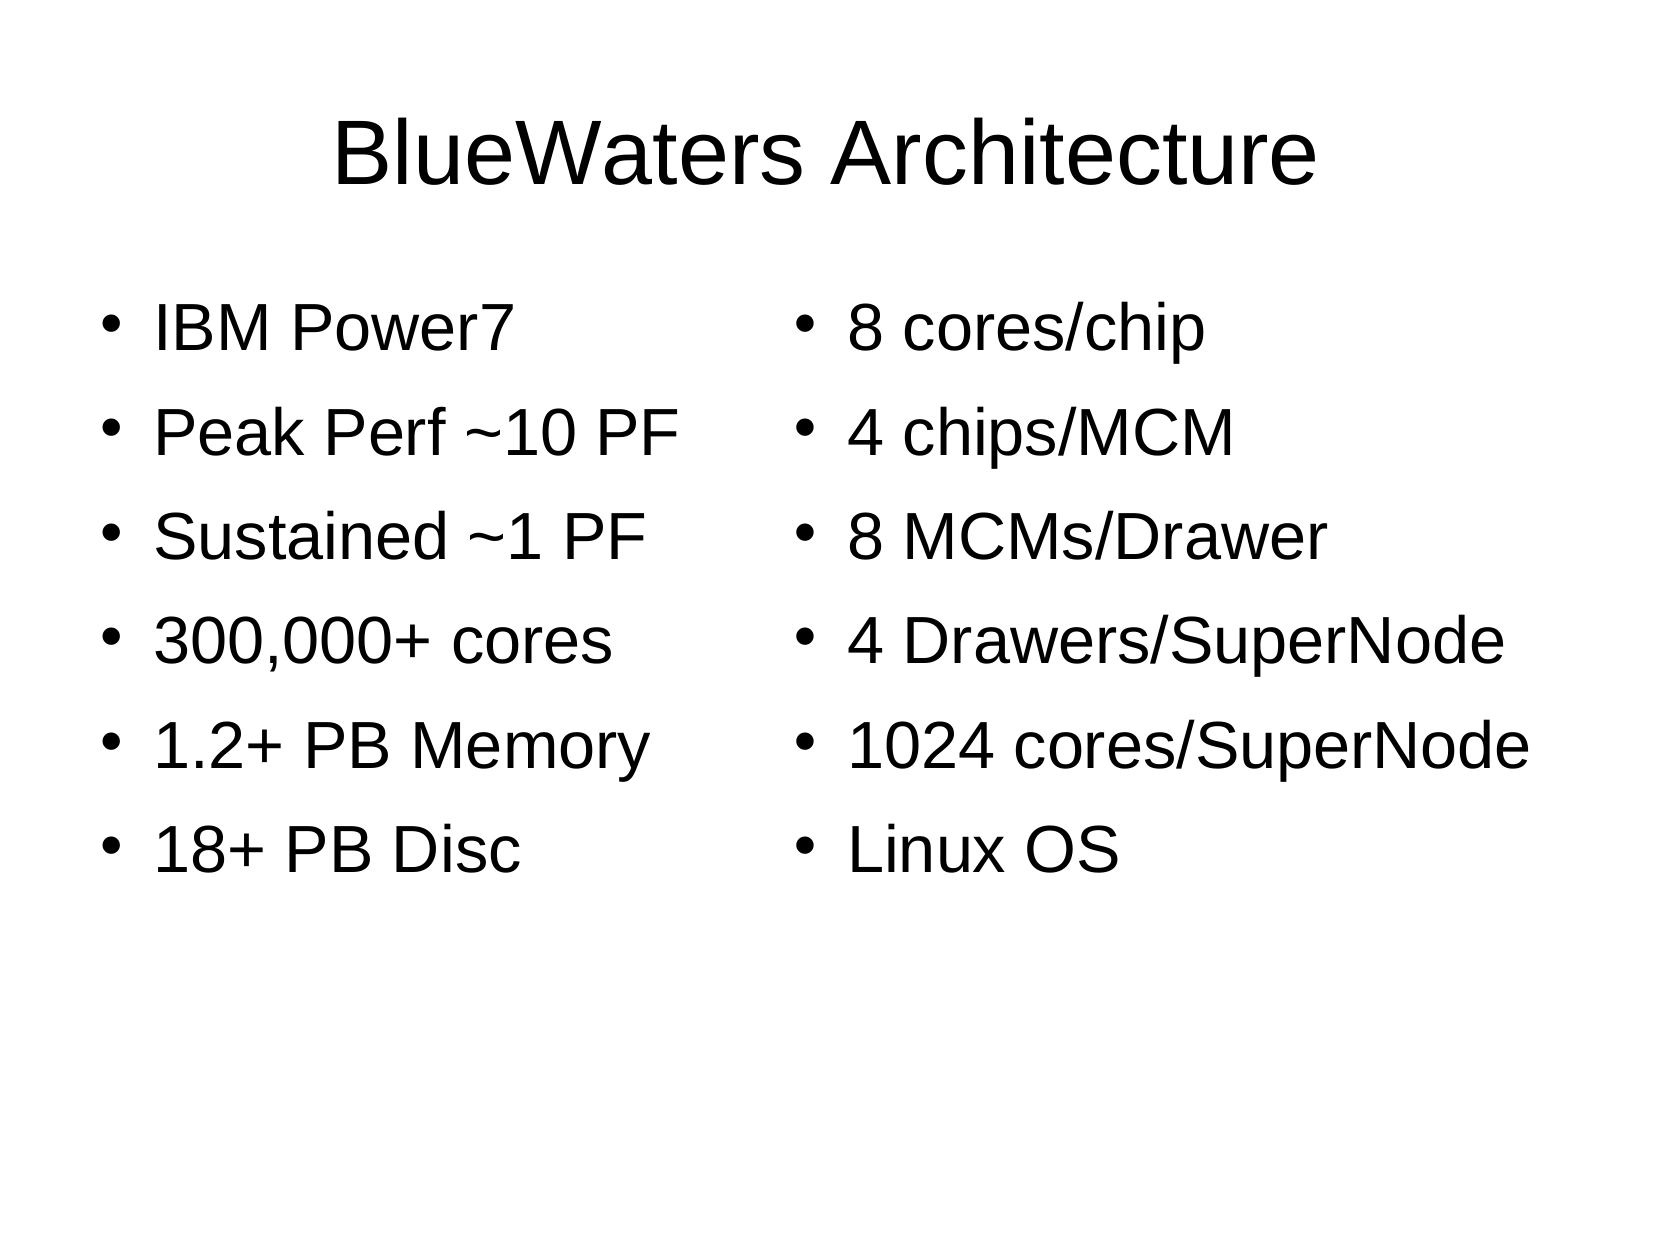

# BlueWaters Architecture
IBM Power7
Peak Perf ~10 PF
Sustained ~1 PF
300,000+ cores
1.2+ PB Memory
18+ PB Disc
8 cores/chip
4 chips/MCM
8 MCMs/Drawer
4 Drawers/SuperNode
1024 cores/SuperNode
Linux OS